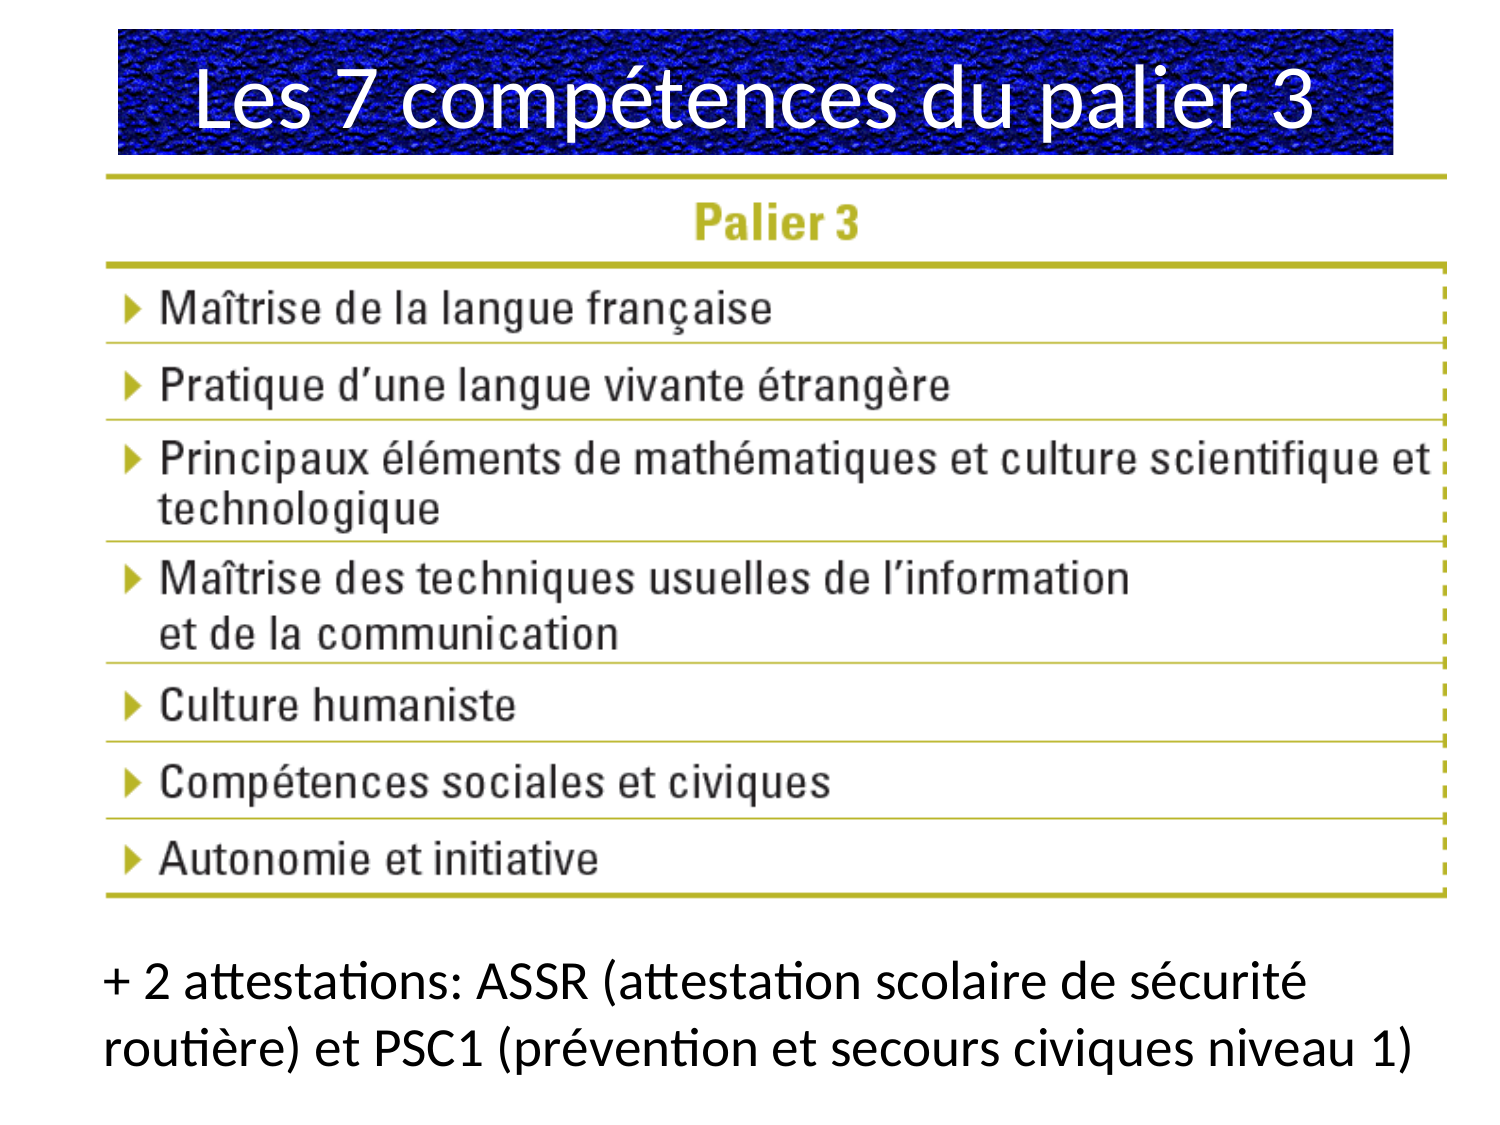

# Les 7 compétences du palier 3
+ 2 attestations: ASSR (attestation scolaire de sécurité routière) et PSC1 (prévention et secours civiques niveau 1)